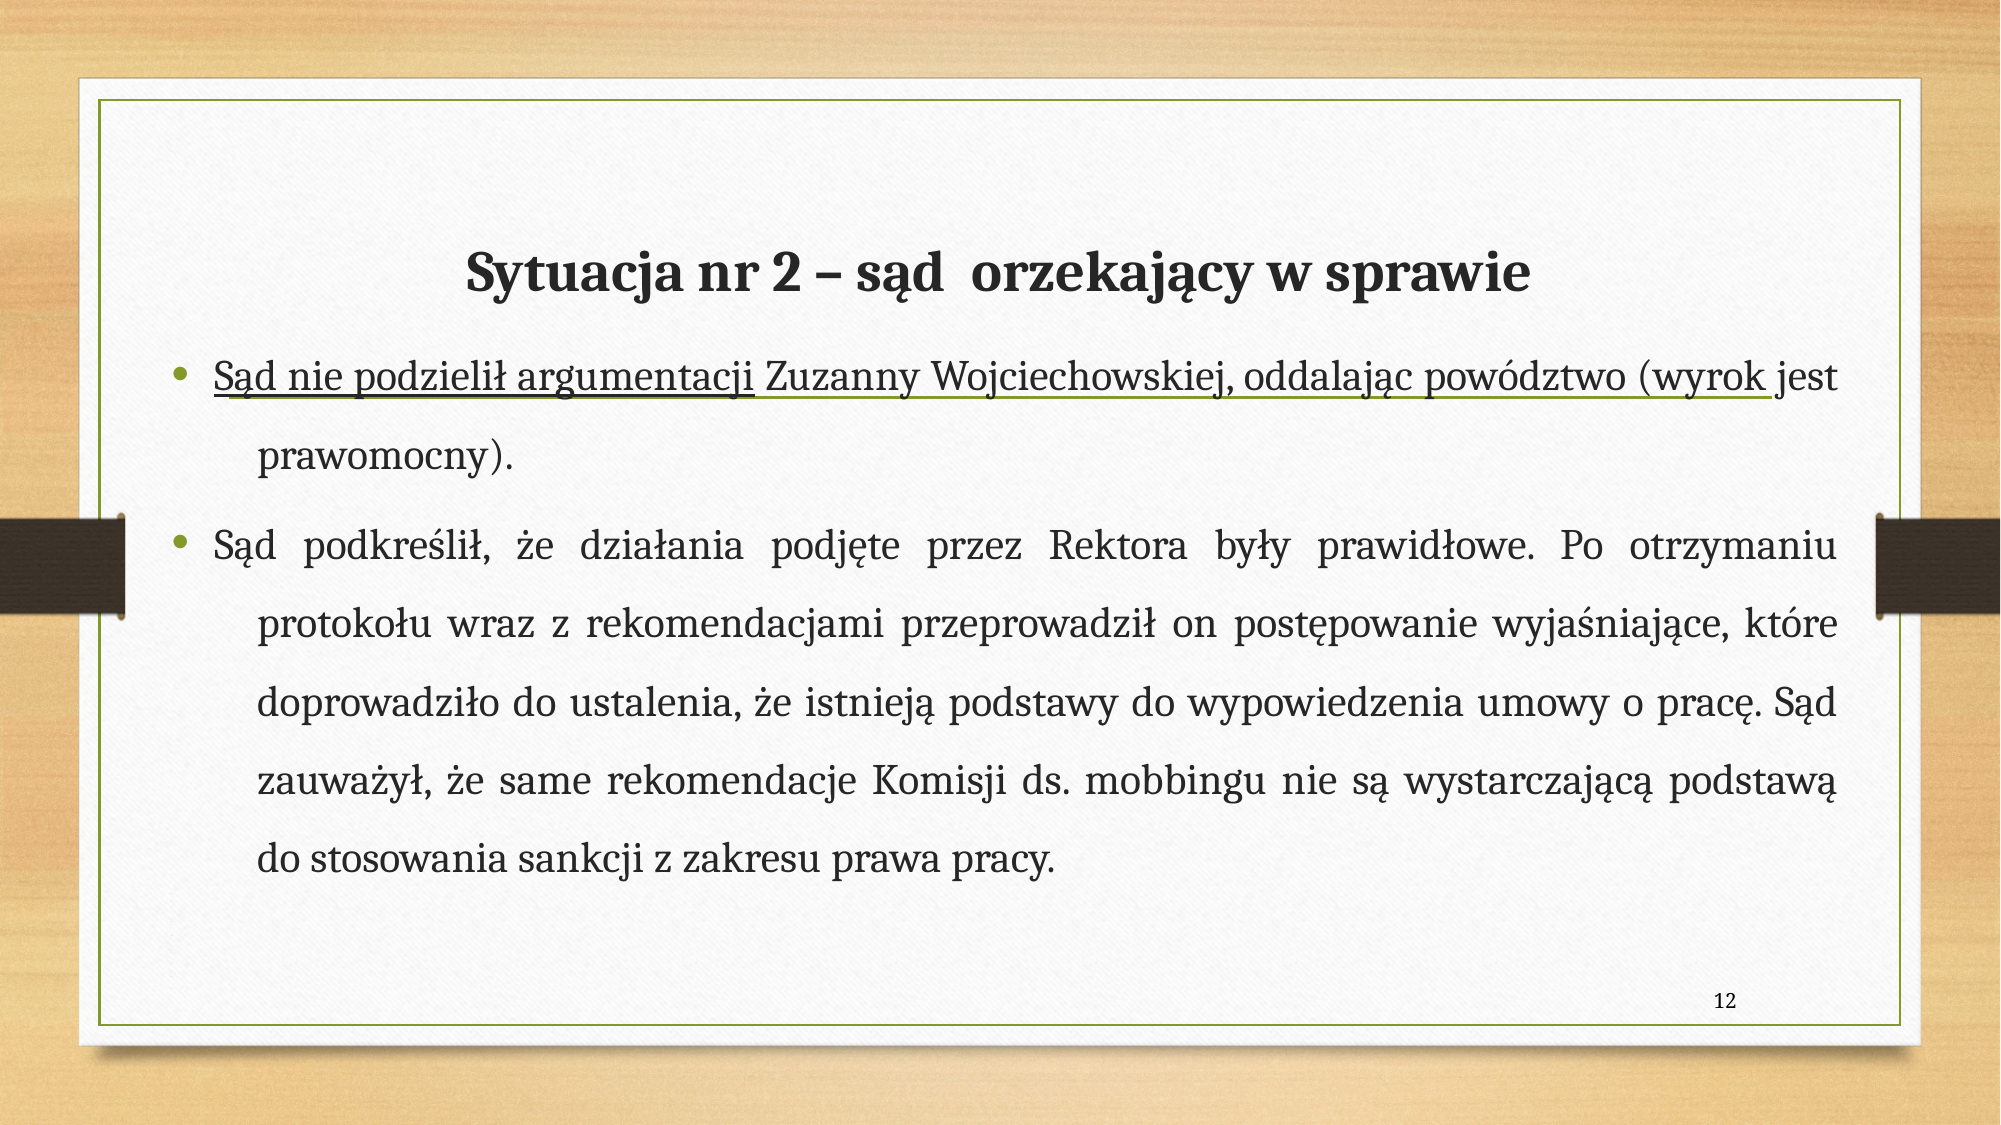

# Sytuacja nr 2 – sąd orzekający w sprawie
Sąd nie podzielił argumentacji Zuzanny Wojciechowskiej, oddalając powództwo (wyrok jest prawomocny).
Sąd podkreślił, że działania podjęte przez Rektora były prawidłowe. Po otrzymaniu protokołu wraz z rekomendacjami przeprowadził on postępowanie wyjaśniające, które doprowadziło do ustalenia, że istnieją podstawy do wypowiedzenia umowy o pracę. Sąd zauważył, że same rekomendacje Komisji ds. mobbingu nie są wystarczającą podstawą do stosowania sankcji z zakresu prawa pracy.